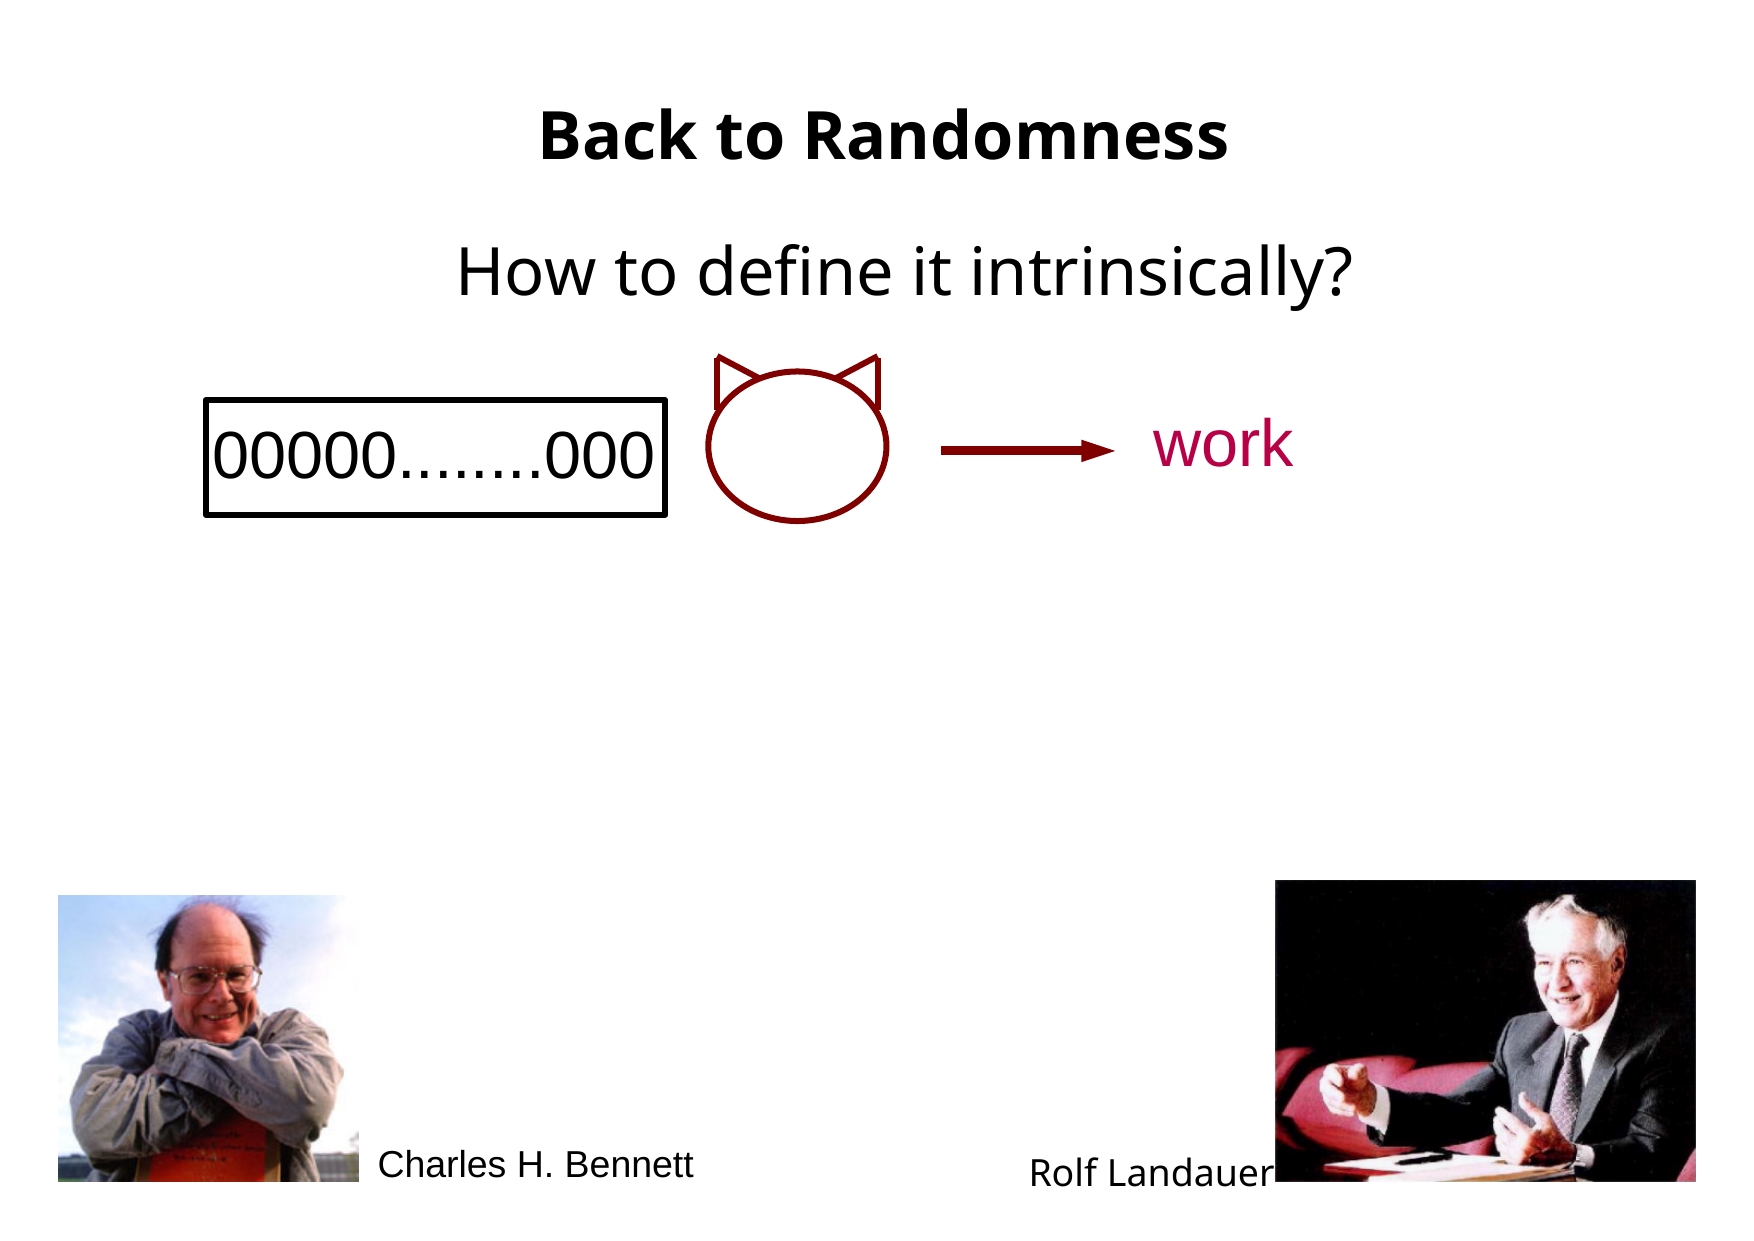

Back to Randomness
How to define it intrinsically?
work
00000........000
Charles H. Bennett
Rolf Landauer